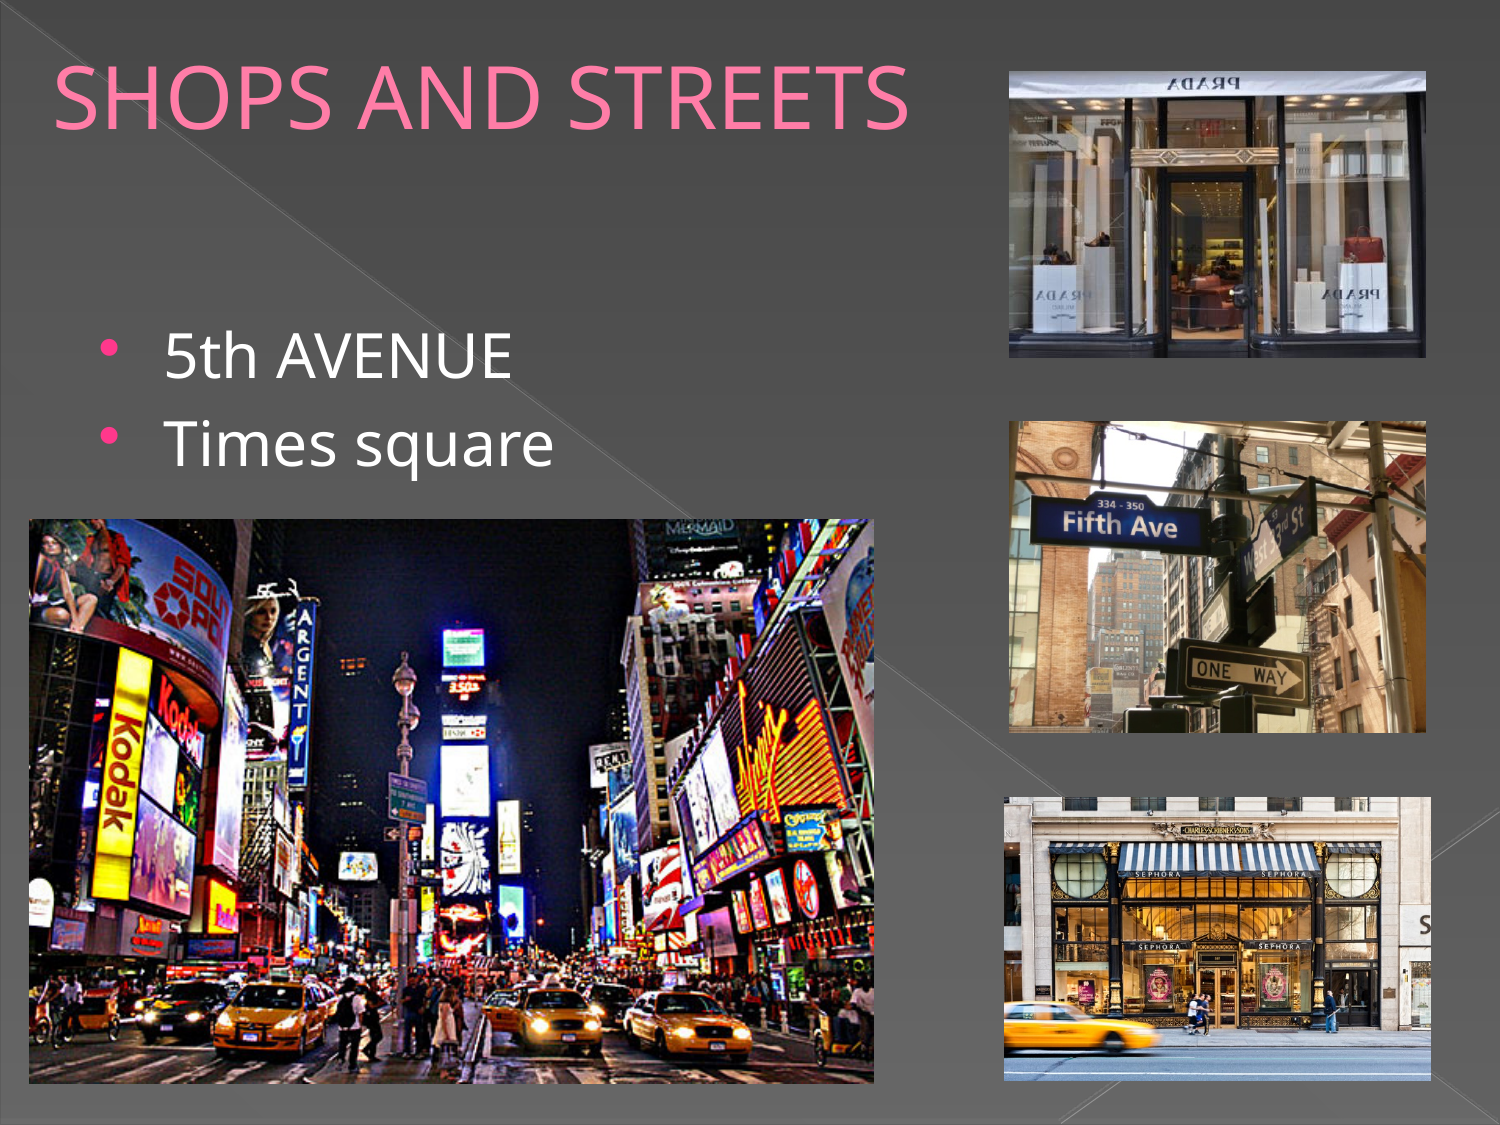

# SHOPS AND STREETS
5th AVENUE
Times square